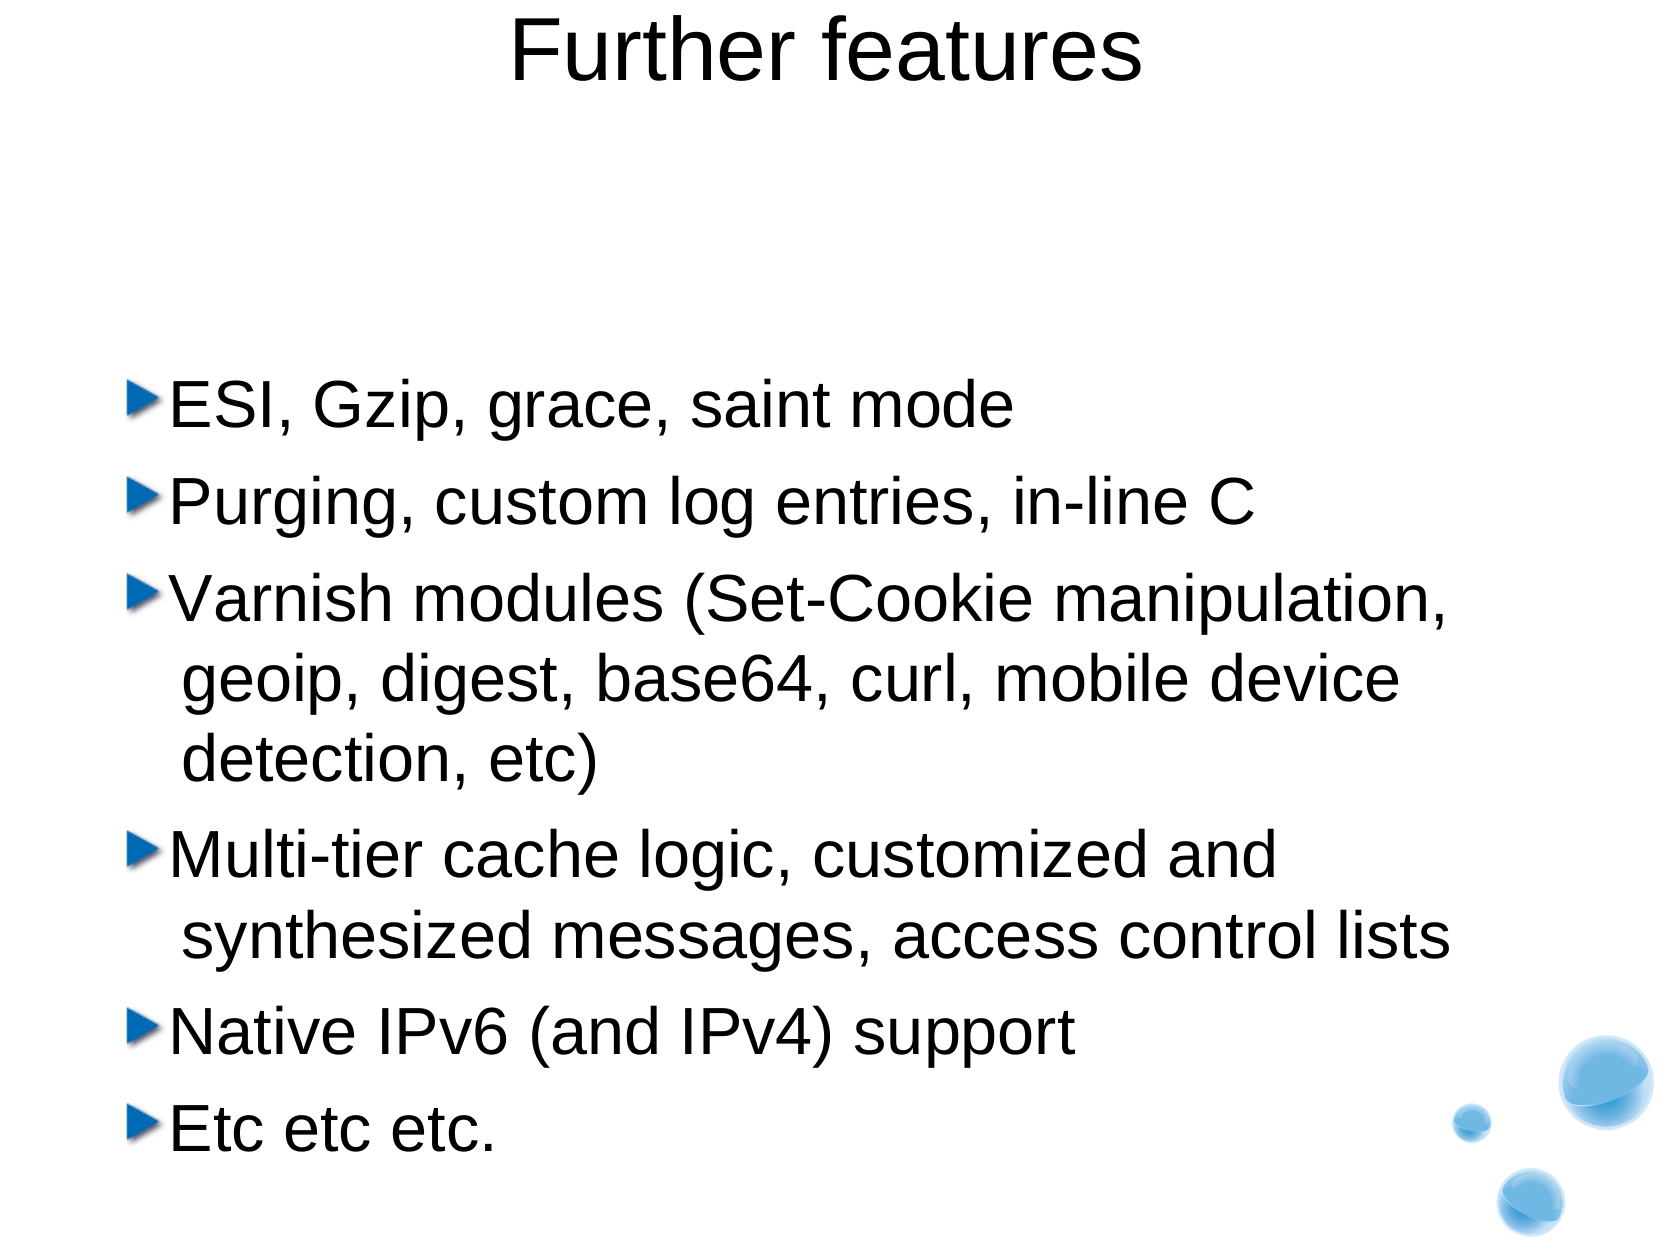

# Further features
ESI, Gzip, grace, saint mode
Purging, custom log entries, in-line C
Varnish modules (Set-Cookie manipulation, geoip, digest, base64, curl, mobile device detection, etc)
Multi-tier cache logic, customized and synthesized messages, access control lists
Native IPv6 (and IPv4) support
Etc etc etc.